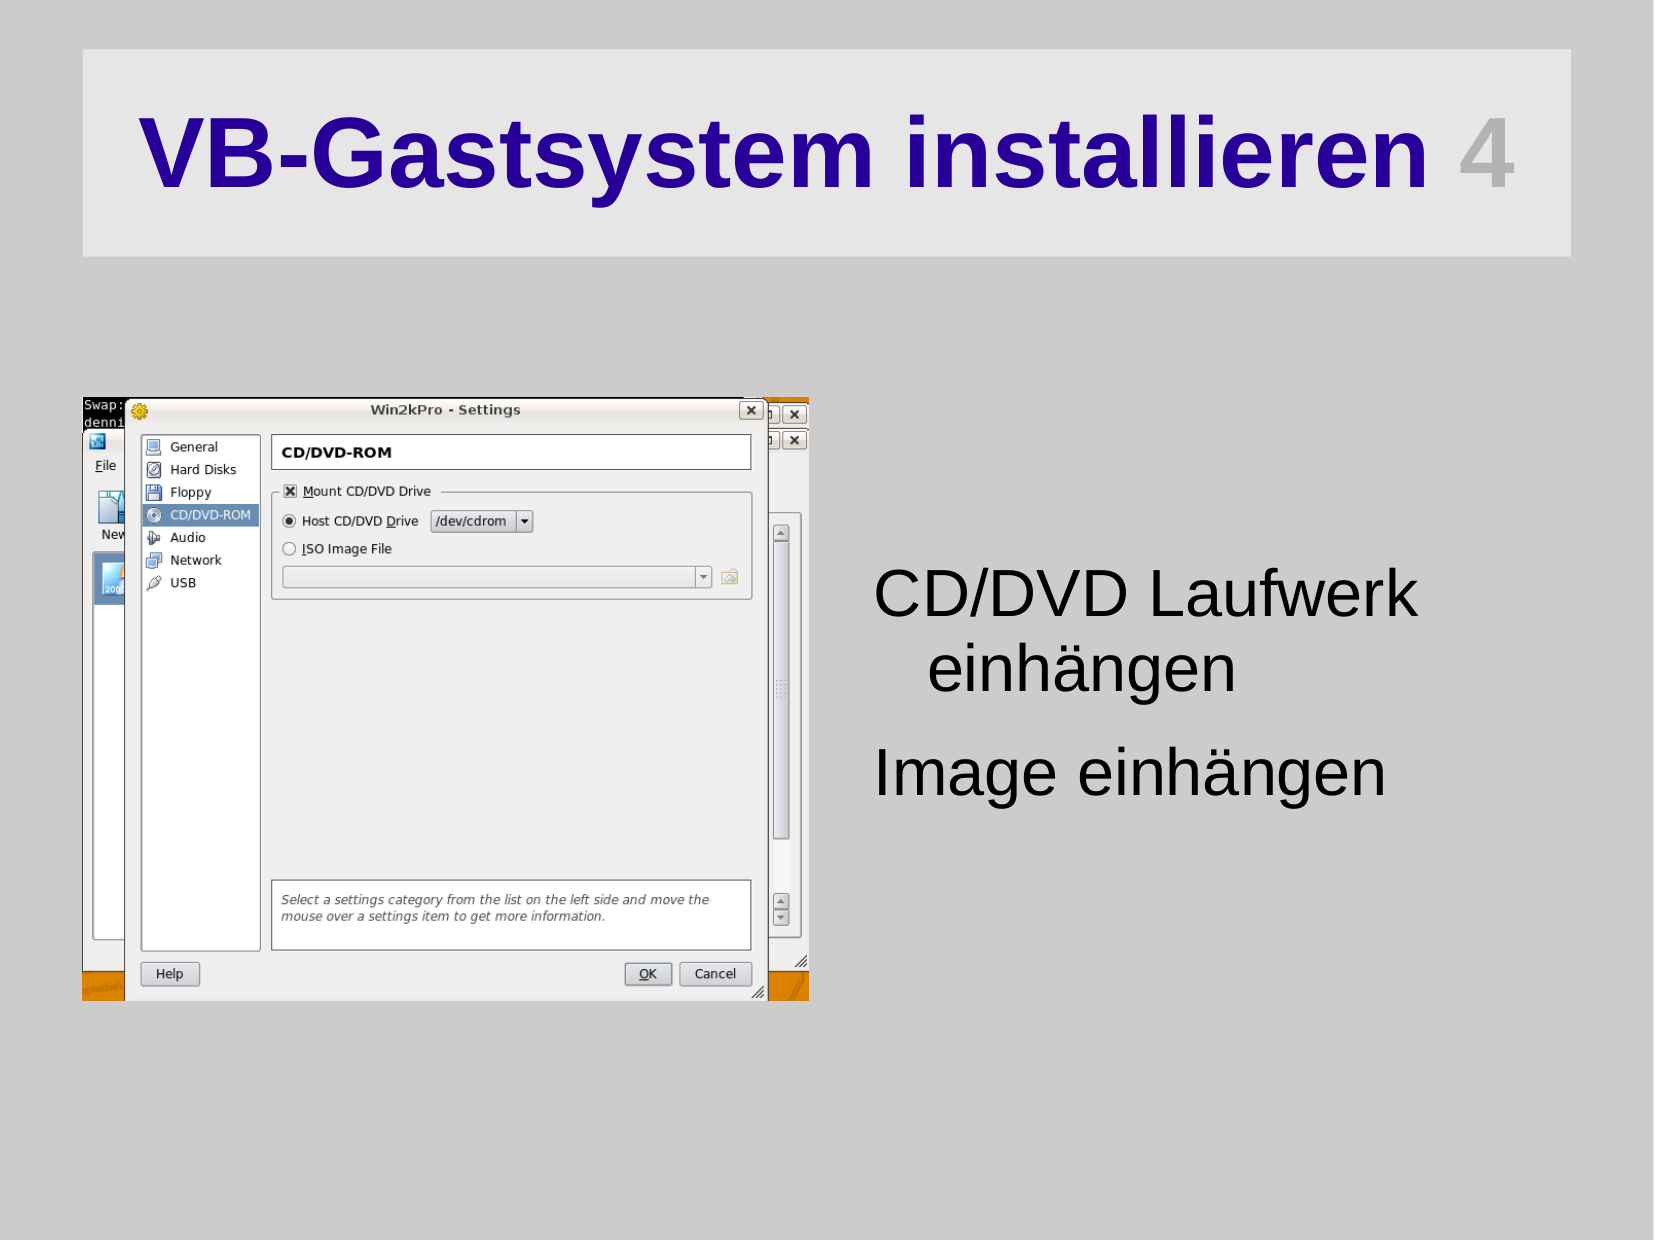

# VB-Gastsystem installieren 4
CD/DVD Laufwerk einhängen
Image einhängen